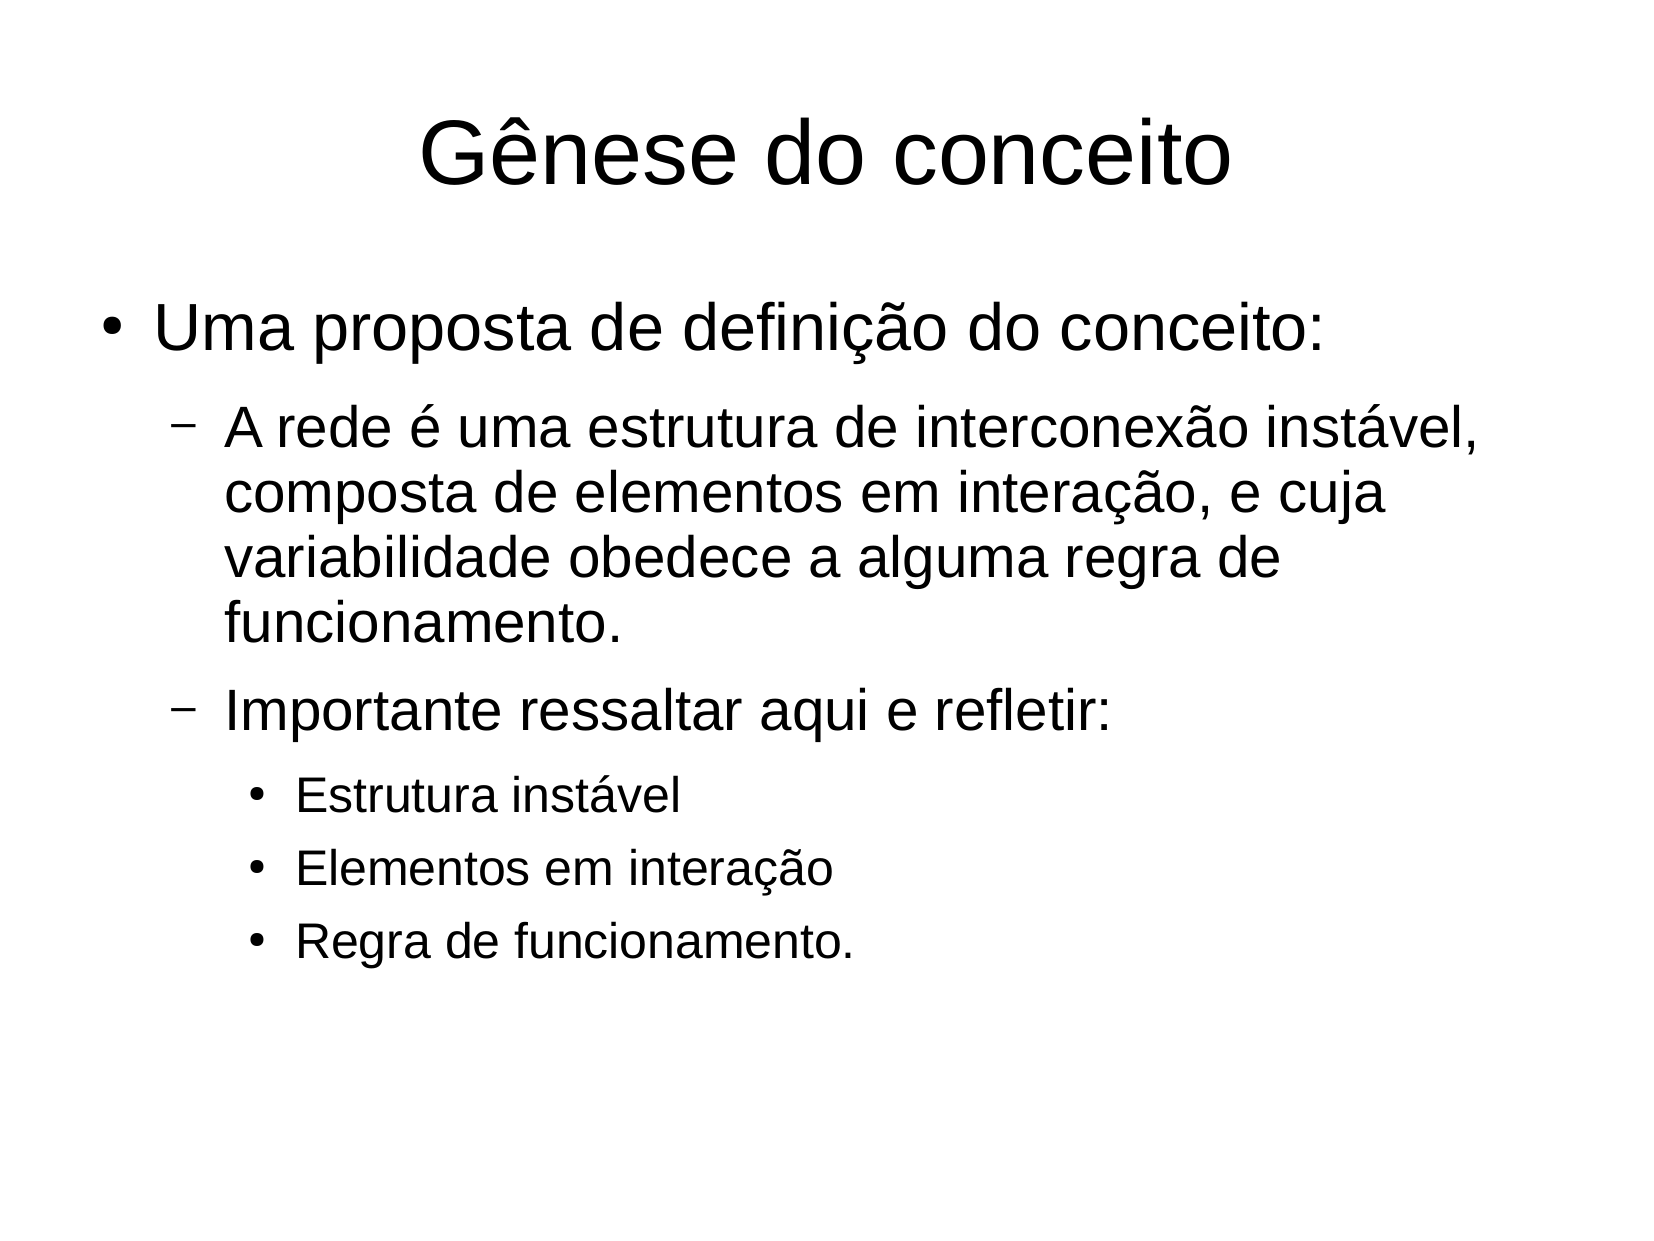

# Gênese do conceito
Uma proposta de definição do conceito:
A rede é uma estrutura de interconexão instável, composta de elementos em interação, e cuja variabilidade obedece a alguma regra de funcionamento.
Importante ressaltar aqui e refletir:
Estrutura instável
Elementos em interação
Regra de funcionamento.